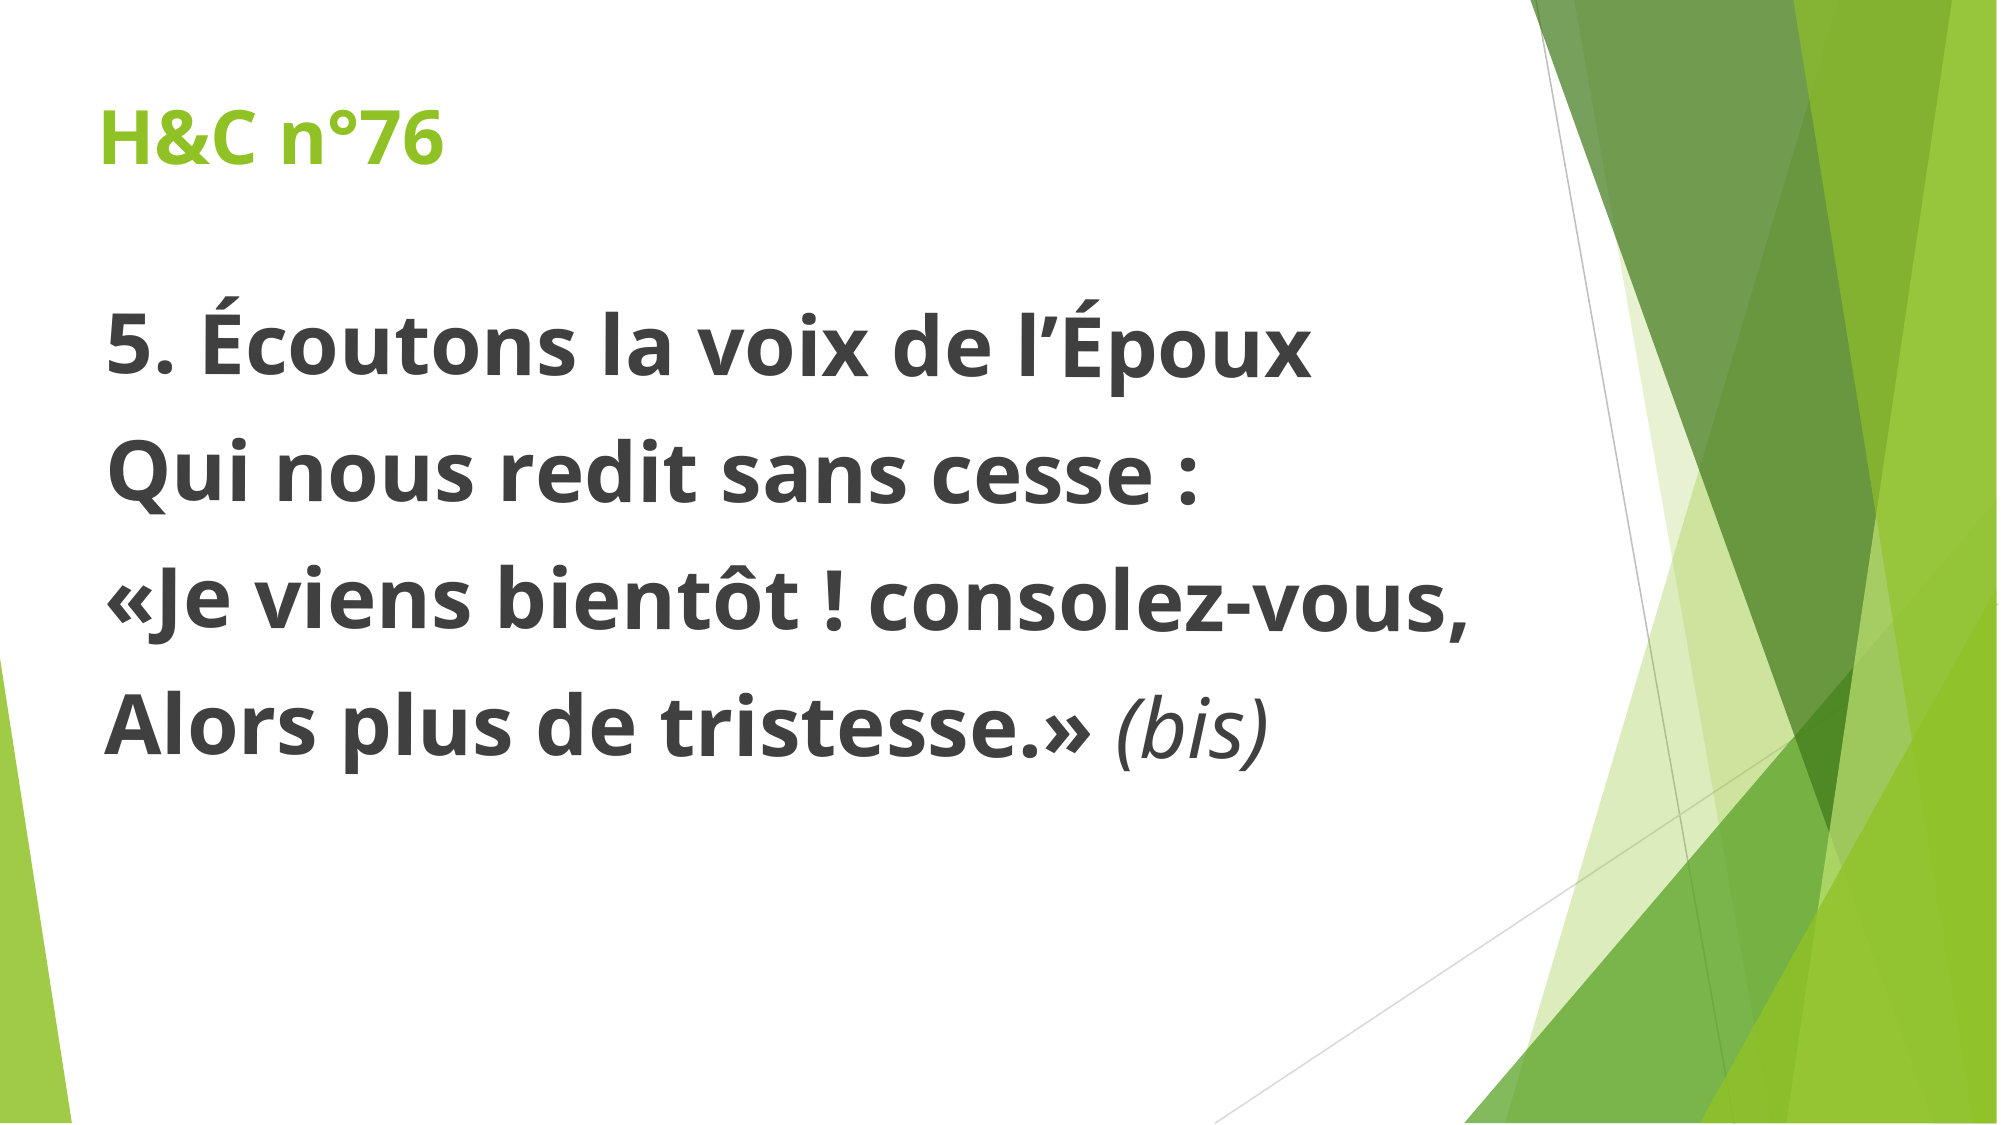

H&C n°76
5. Écoutons la voix de l’Époux
Qui nous redit sans cesse :
«Je viens bientôt ! consolez-vous,
Alors plus de tristesse.» (bis)